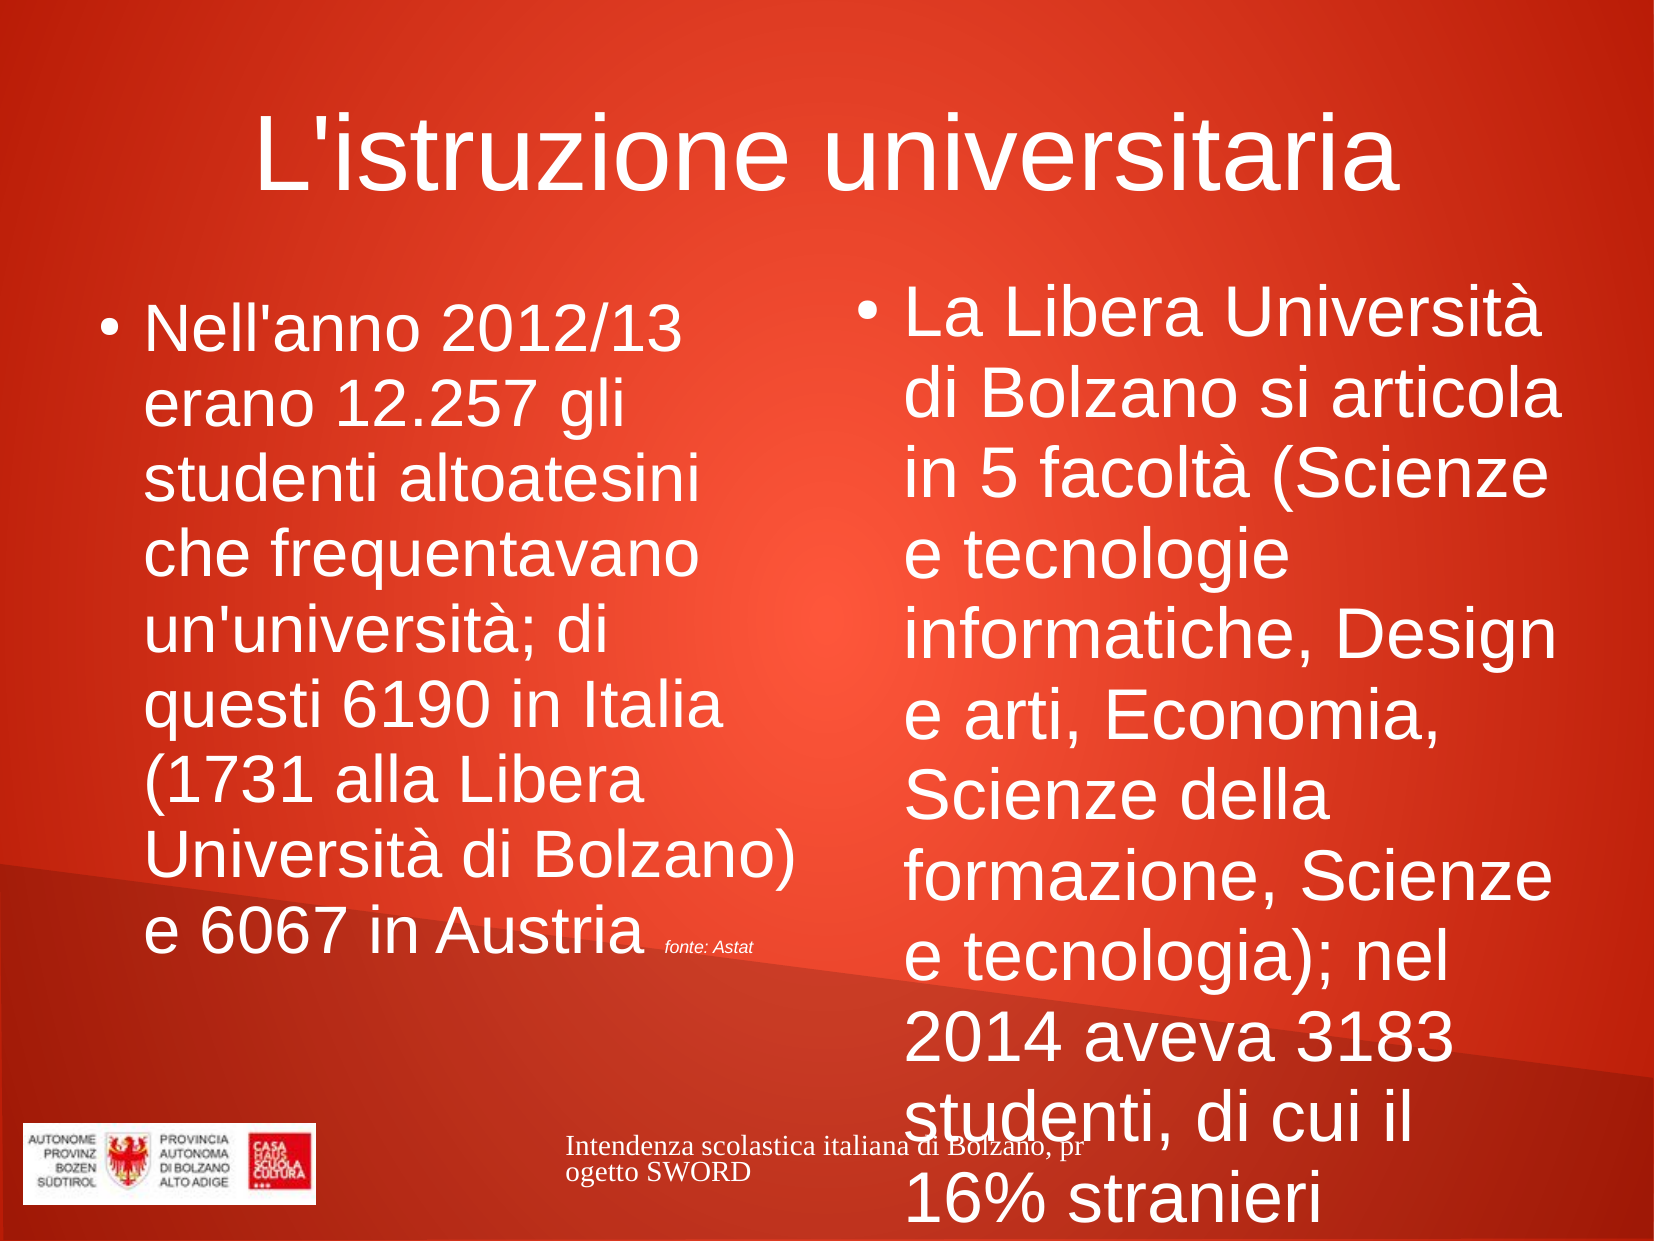

# L'istruzione universitaria
La Libera Università di Bolzano si articola in 5 facoltà (Scienze e tecnologie informatiche, Design e arti, Economia, Scienze della formazione, Scienze e tecnologia); nel 2014 aveva 3183 studenti, di cui il 16% stranieri
fonte: http://www.unibz.it/SiteCollectionDocuments/2014_Dati_Fatti.pdf
Nell'anno 2012/13 erano 12.257 gli studenti altoatesini che frequentavano un'università; di questi 6190 in Italia (1731 alla Libera Università di Bolzano) e 6067 in Austria fonte: Astat
Intendenza scolastica italiana di Bolzano, progetto SWORD